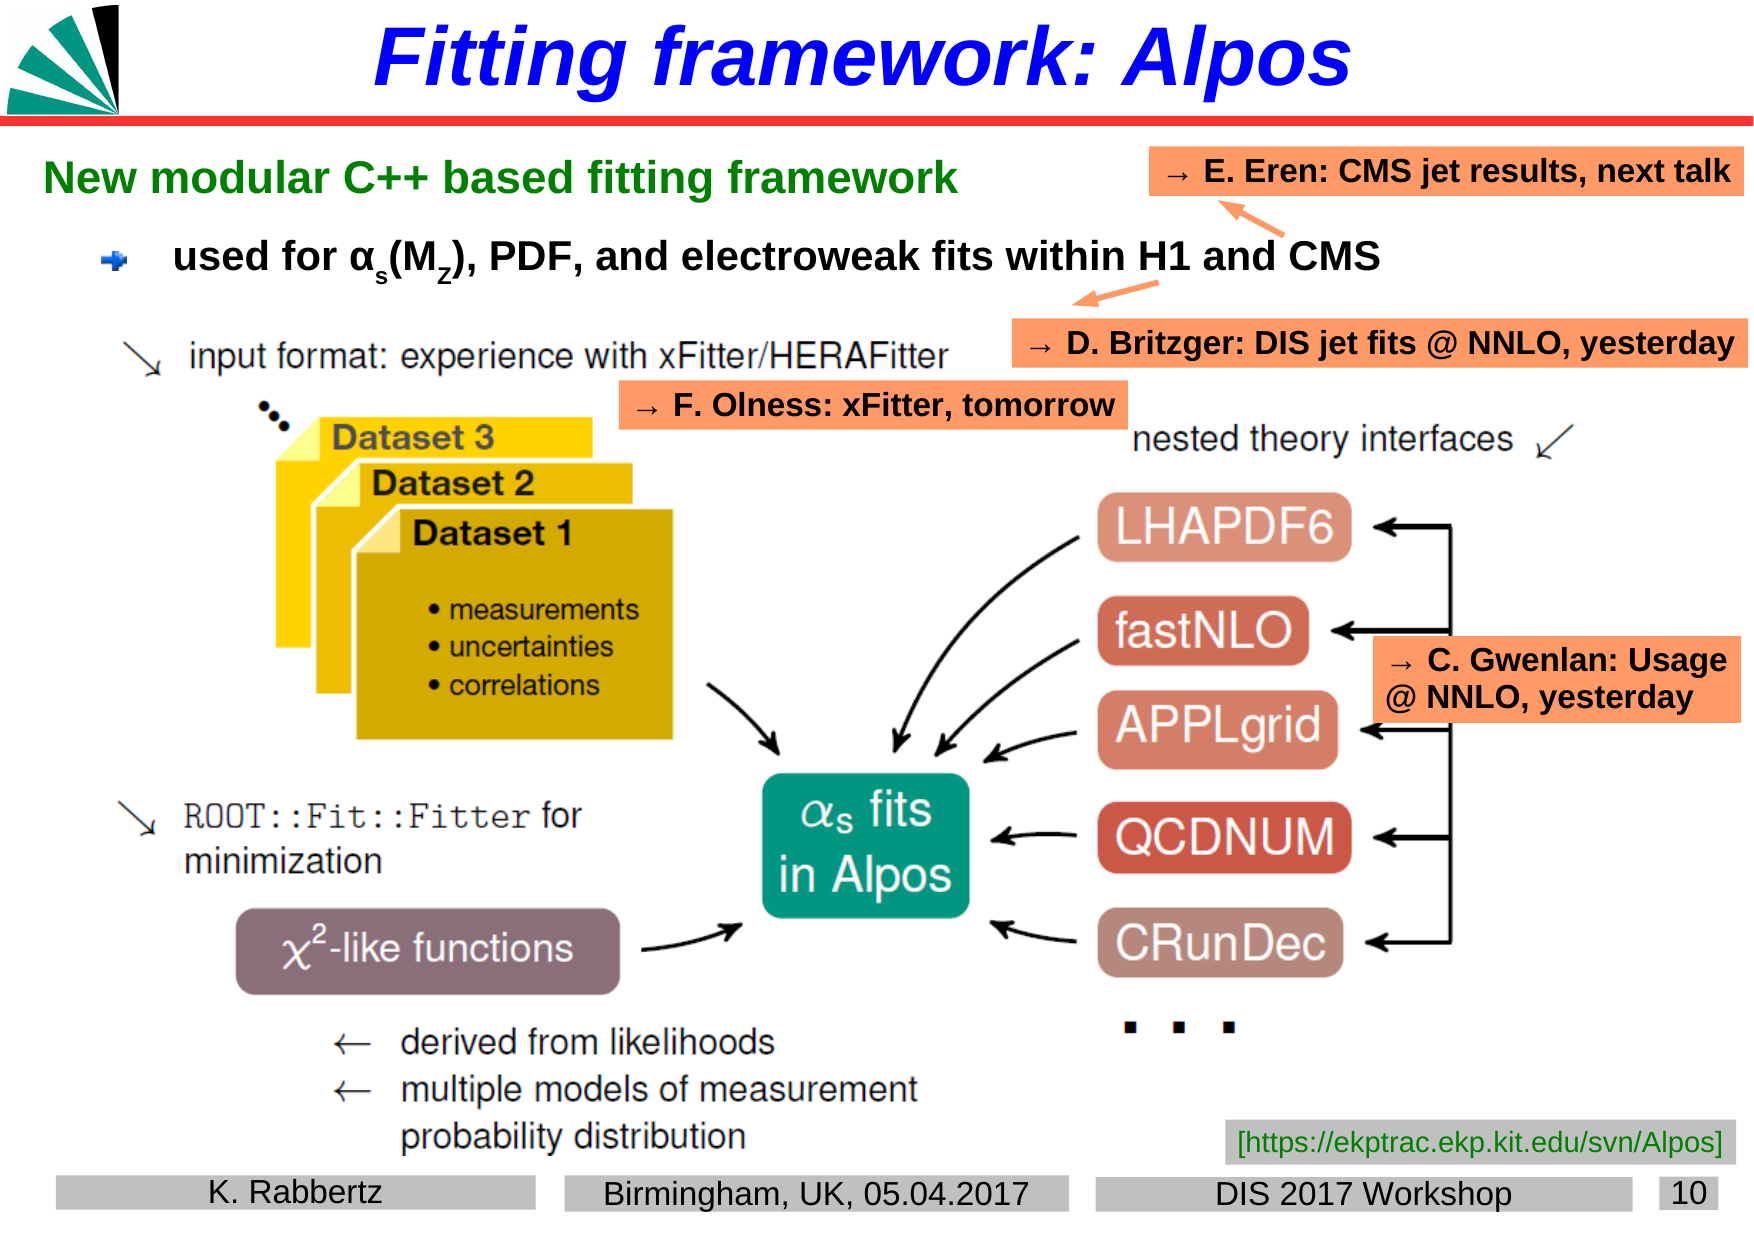

# Fitting framework: Alpos
→ E. Eren: CMS jet results, next talk
New modular C++ based fitting framework
used for αs(MZ), PDF, and electroweak fits within H1 and CMS
→ D. Britzger: DIS jet fits @ NNLO, yesterday
→ F. Olness: xFitter, tomorrow
→ C. Gwenlan: Usage
@ NNLO, yesterday
[https://ekptrac.ekp.kit.edu/svn/Alpos]